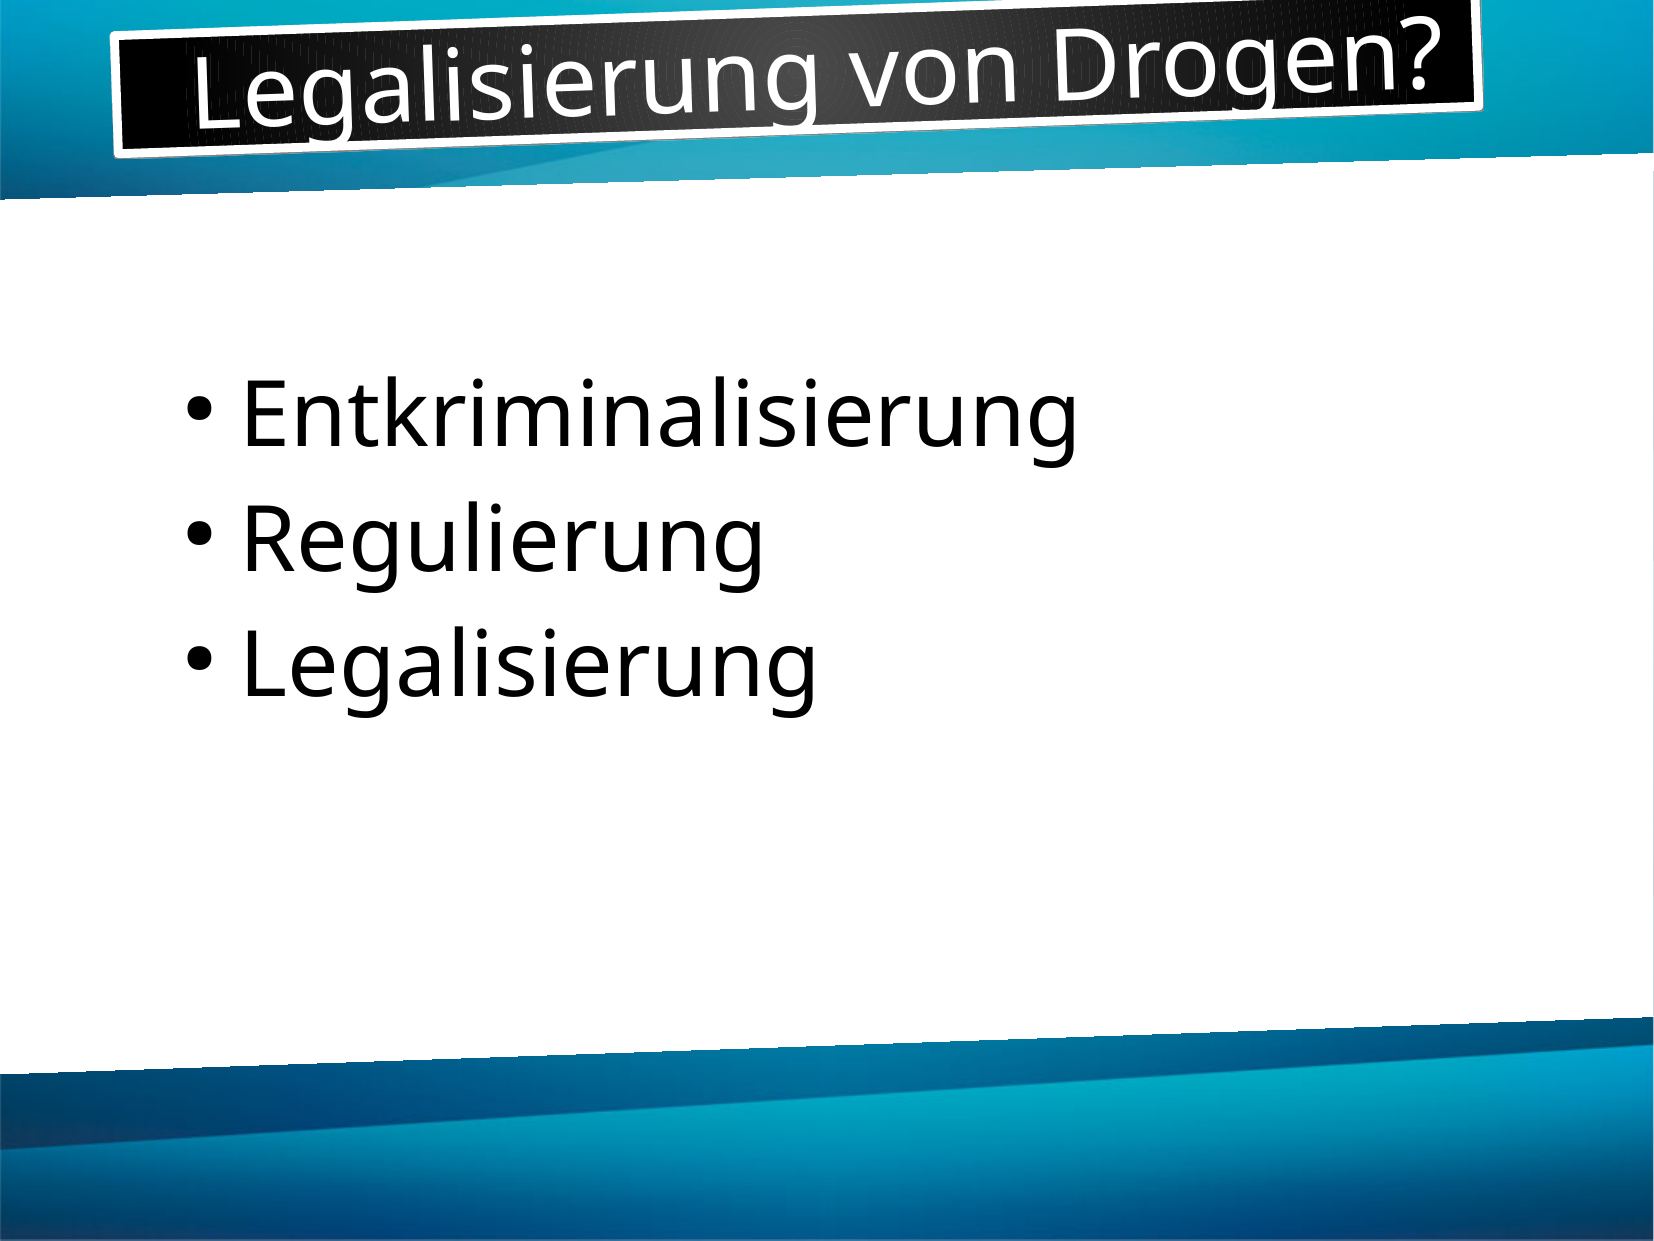

# Legalisierung von Drogen?
 Entkriminalisierung
 Regulierung
 Legalisierung